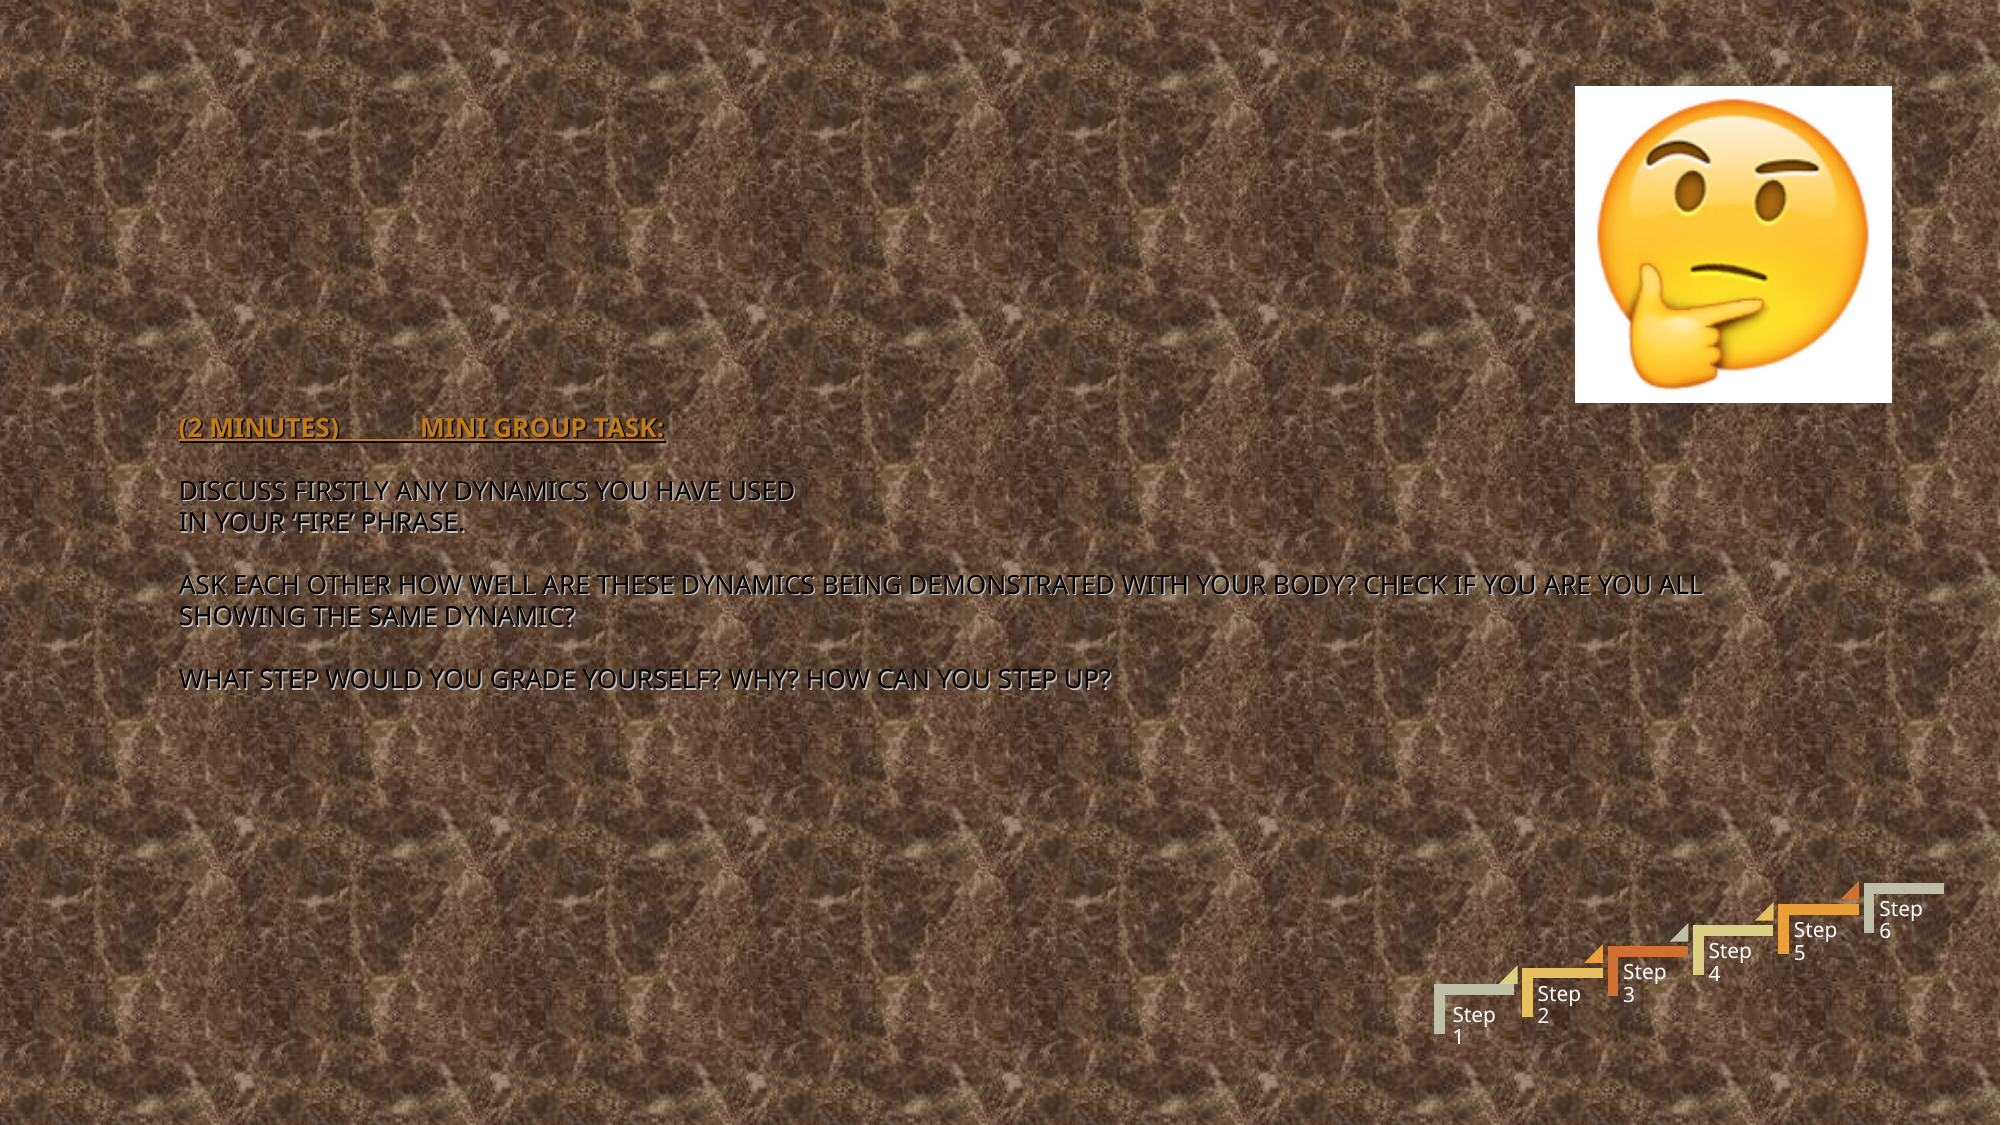

# (2 MINUTES) MINI GROUP TASK: DISCUSS FIRSTLY ANY DYNAMICS You have used in your ‘fire’ PHRASE. ASK EACH OTHER HOW WELL ARE THESE DYNAMICS BEING DEMONSTRATED WITH YOUR BODY? CHECK IF YOU ARE YOU ALL SHOWING THE SAME DYNAMIC? WHAT STEP WOULD YOU GRADE YOURSELF? WHY? HOW CAN YOU STEP UP?
Step 6
Step 5
Step 4
Step 3
Step 2
Step 1